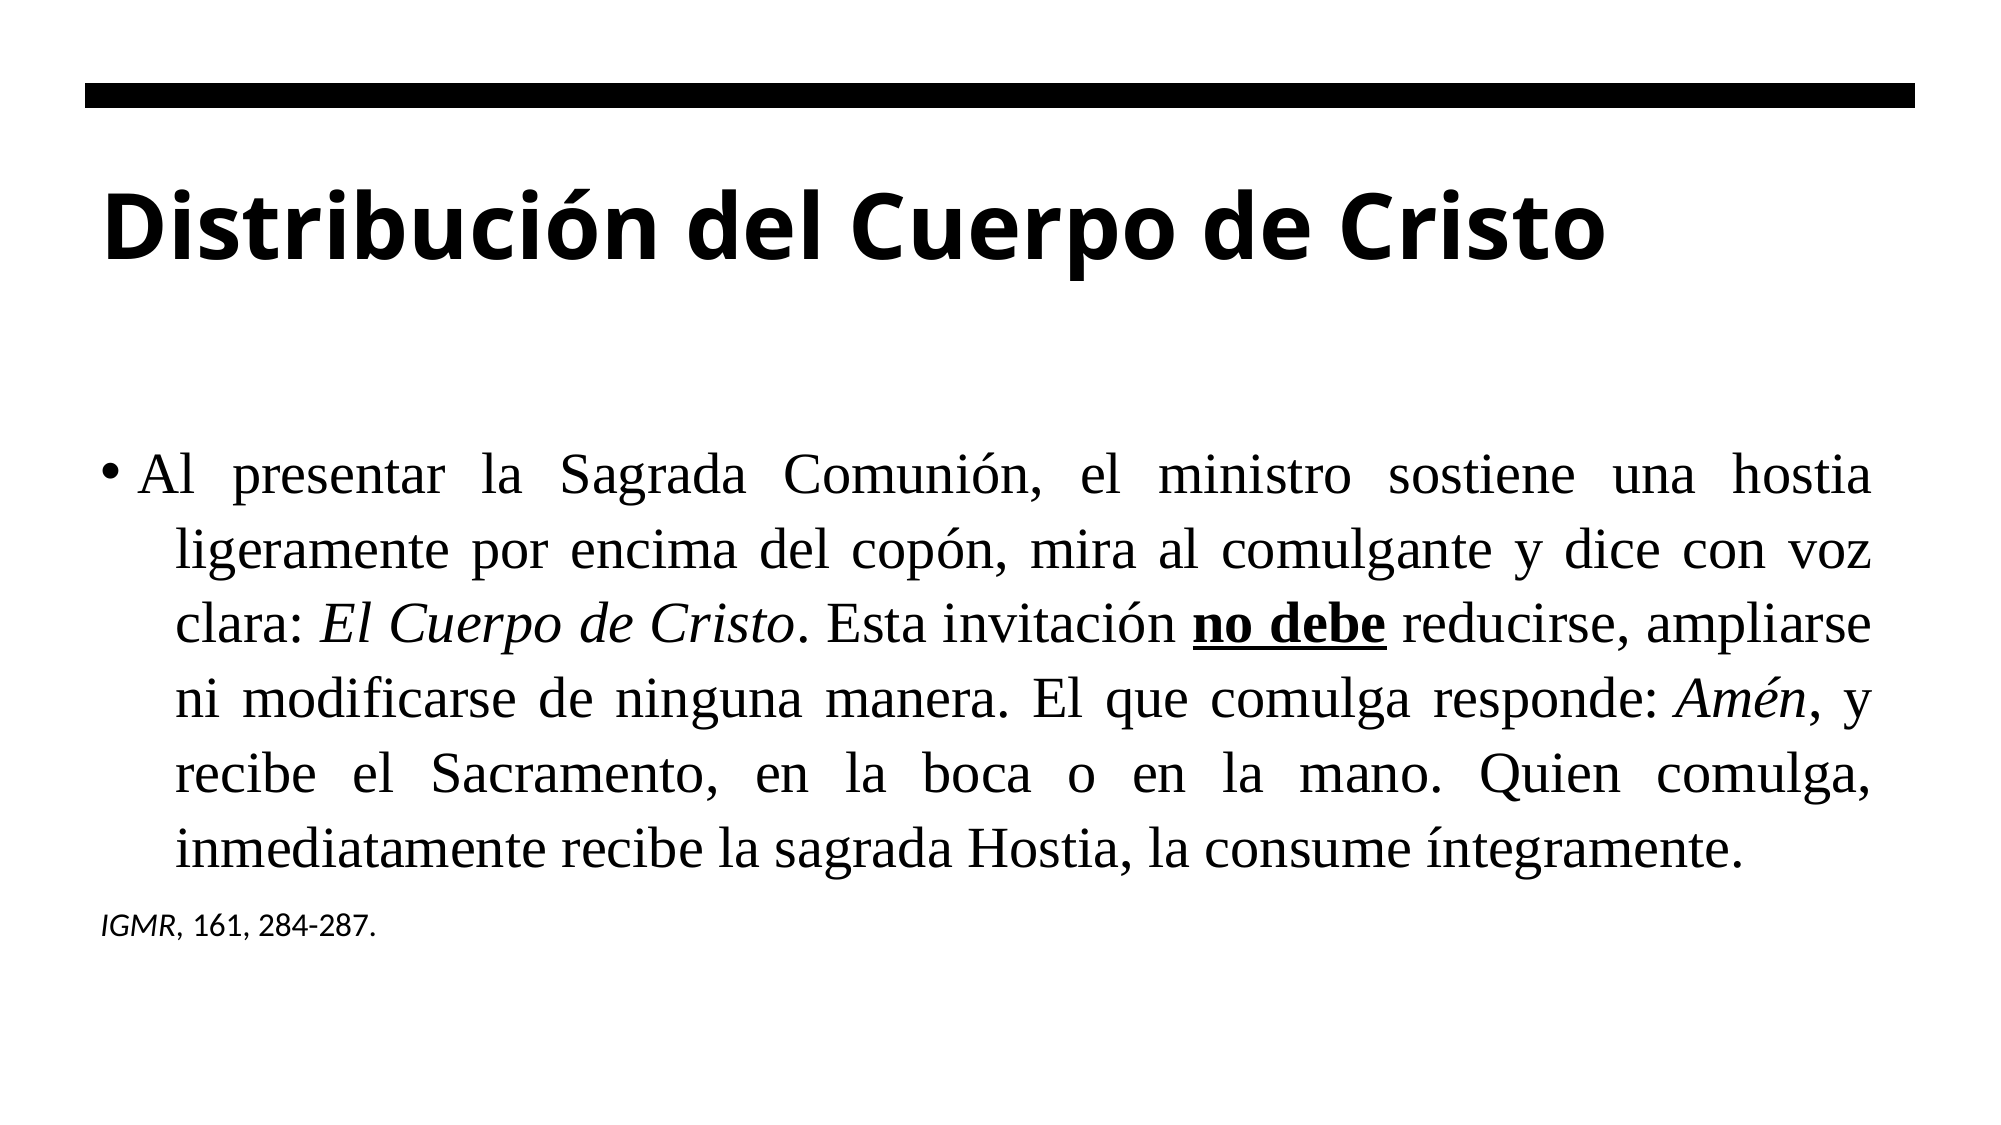

# Distribución del Cuerpo de Cristo
Al presentar la Sagrada Comunión, el ministro sostiene una hostia ligeramente por encima del copón, mira al comulgante y dice con voz clara: El Cuerpo de Cristo. Esta invitación no debe reducirse, ampliarse ni modificarse de ninguna manera. El que comulga responde: Amén, y recibe el Sacramento, en la boca o en la mano. Quien comulga, inmediatamente recibe la sagrada Hostia, la consume íntegramente.
IGMR, 161, 284-287.